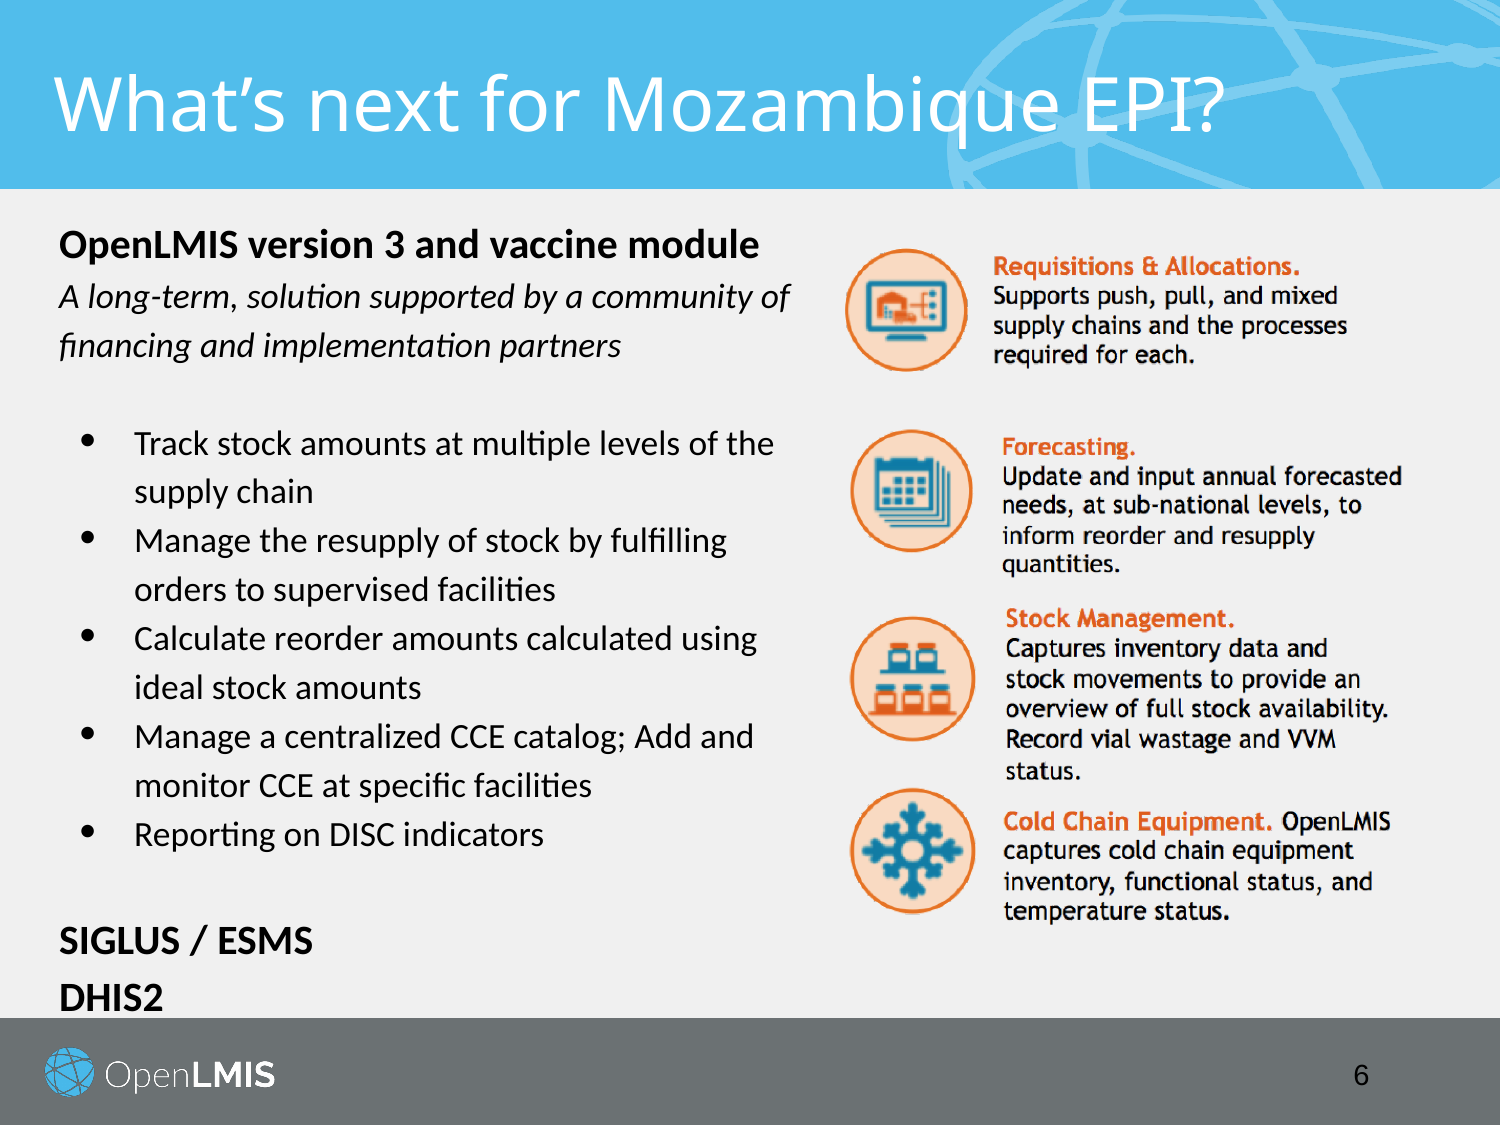

# What’s next for Mozambique EPI?
OpenLMIS version 3 and vaccine module
A long-term, solution supported by a community of financing and implementation partners
Track stock amounts at multiple levels of the supply chain
Manage the resupply of stock by fulfilling orders to supervised facilities
Calculate reorder amounts calculated using ideal stock amounts
Manage a centralized CCE catalog; Add and monitor CCE at specific facilities
Reporting on DISC indicators
SIGLUS / ESMS
DHIS2